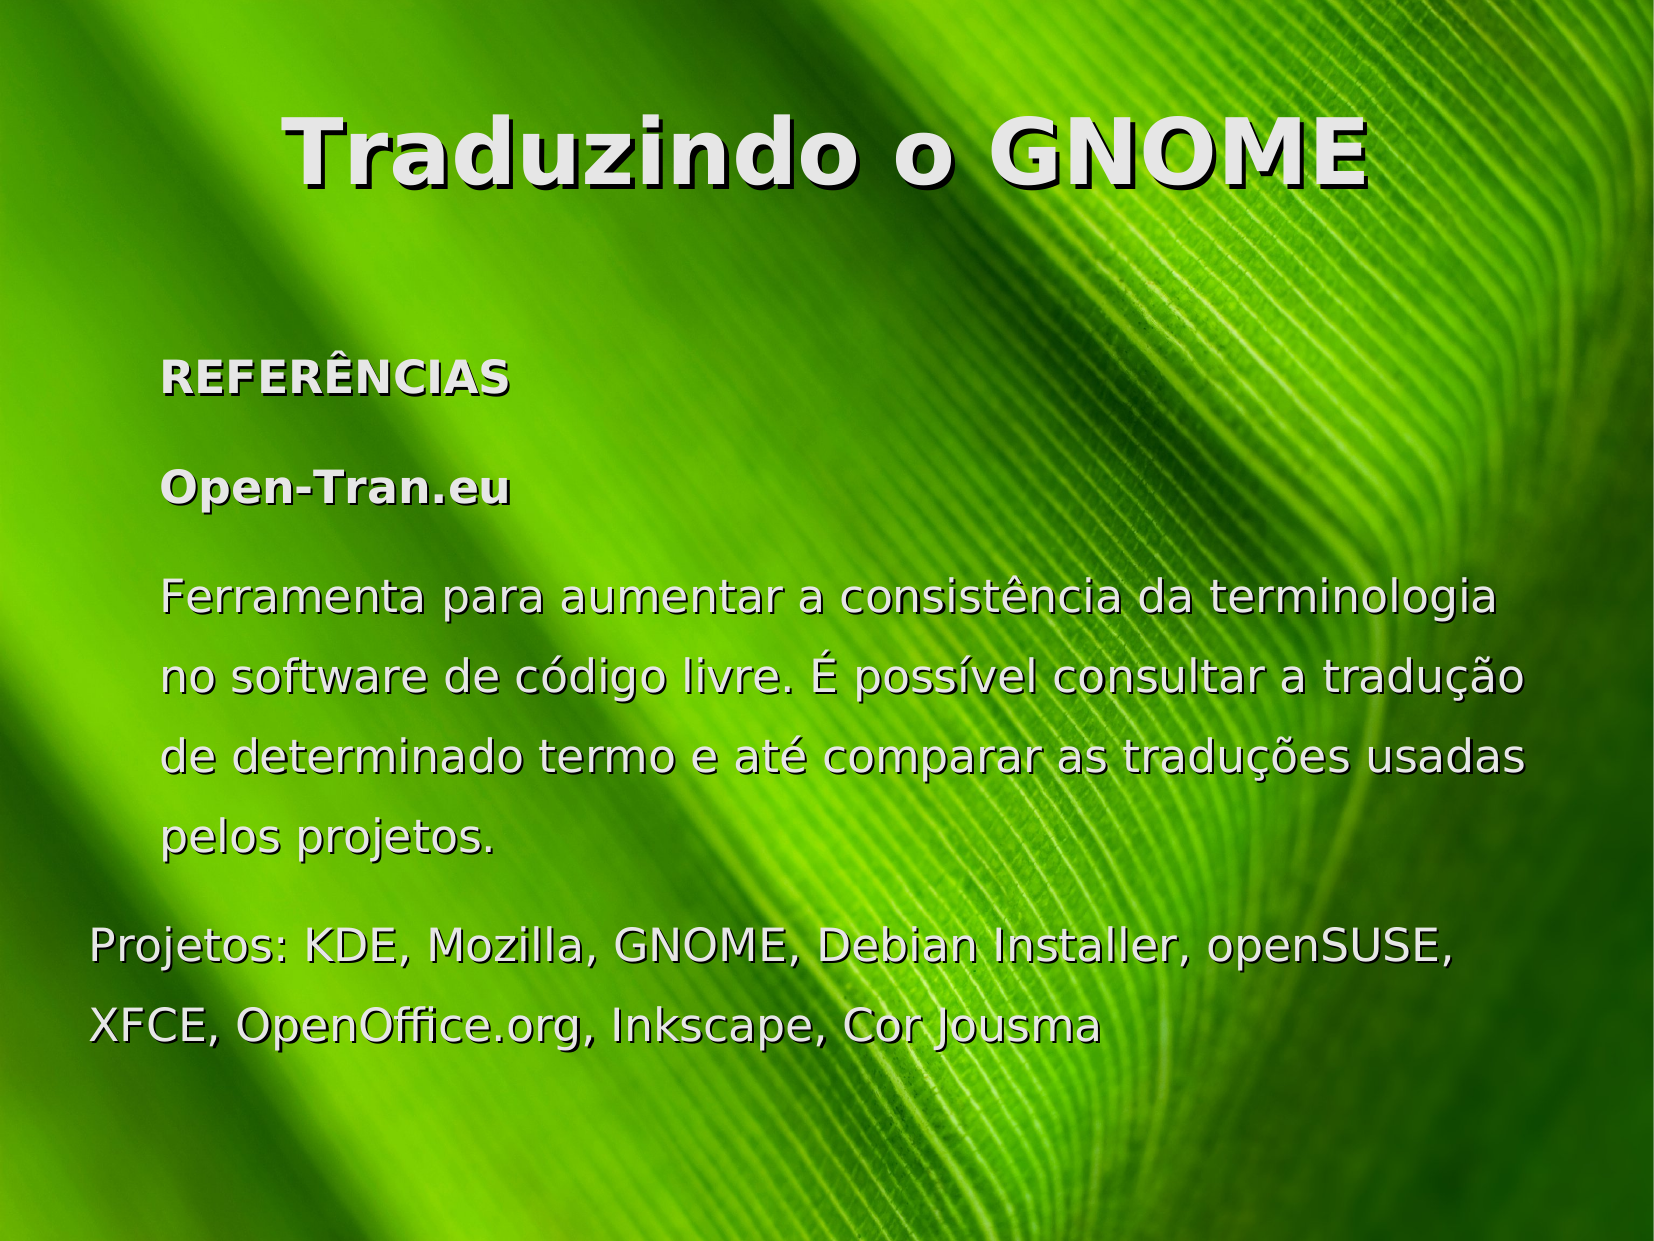

# Traduzindo o GNOME
REFERÊNCIAS
Open-Tran.eu
Ferramenta para aumentar a consistência da terminologia no software de código livre. É possível consultar a tradução de determinado termo e até comparar as traduções usadas pelos projetos.
Projetos: KDE, Mozilla, GNOME, Debian Installer, openSUSE, XFCE, OpenOffice.org, Inkscape, Cor Jousma